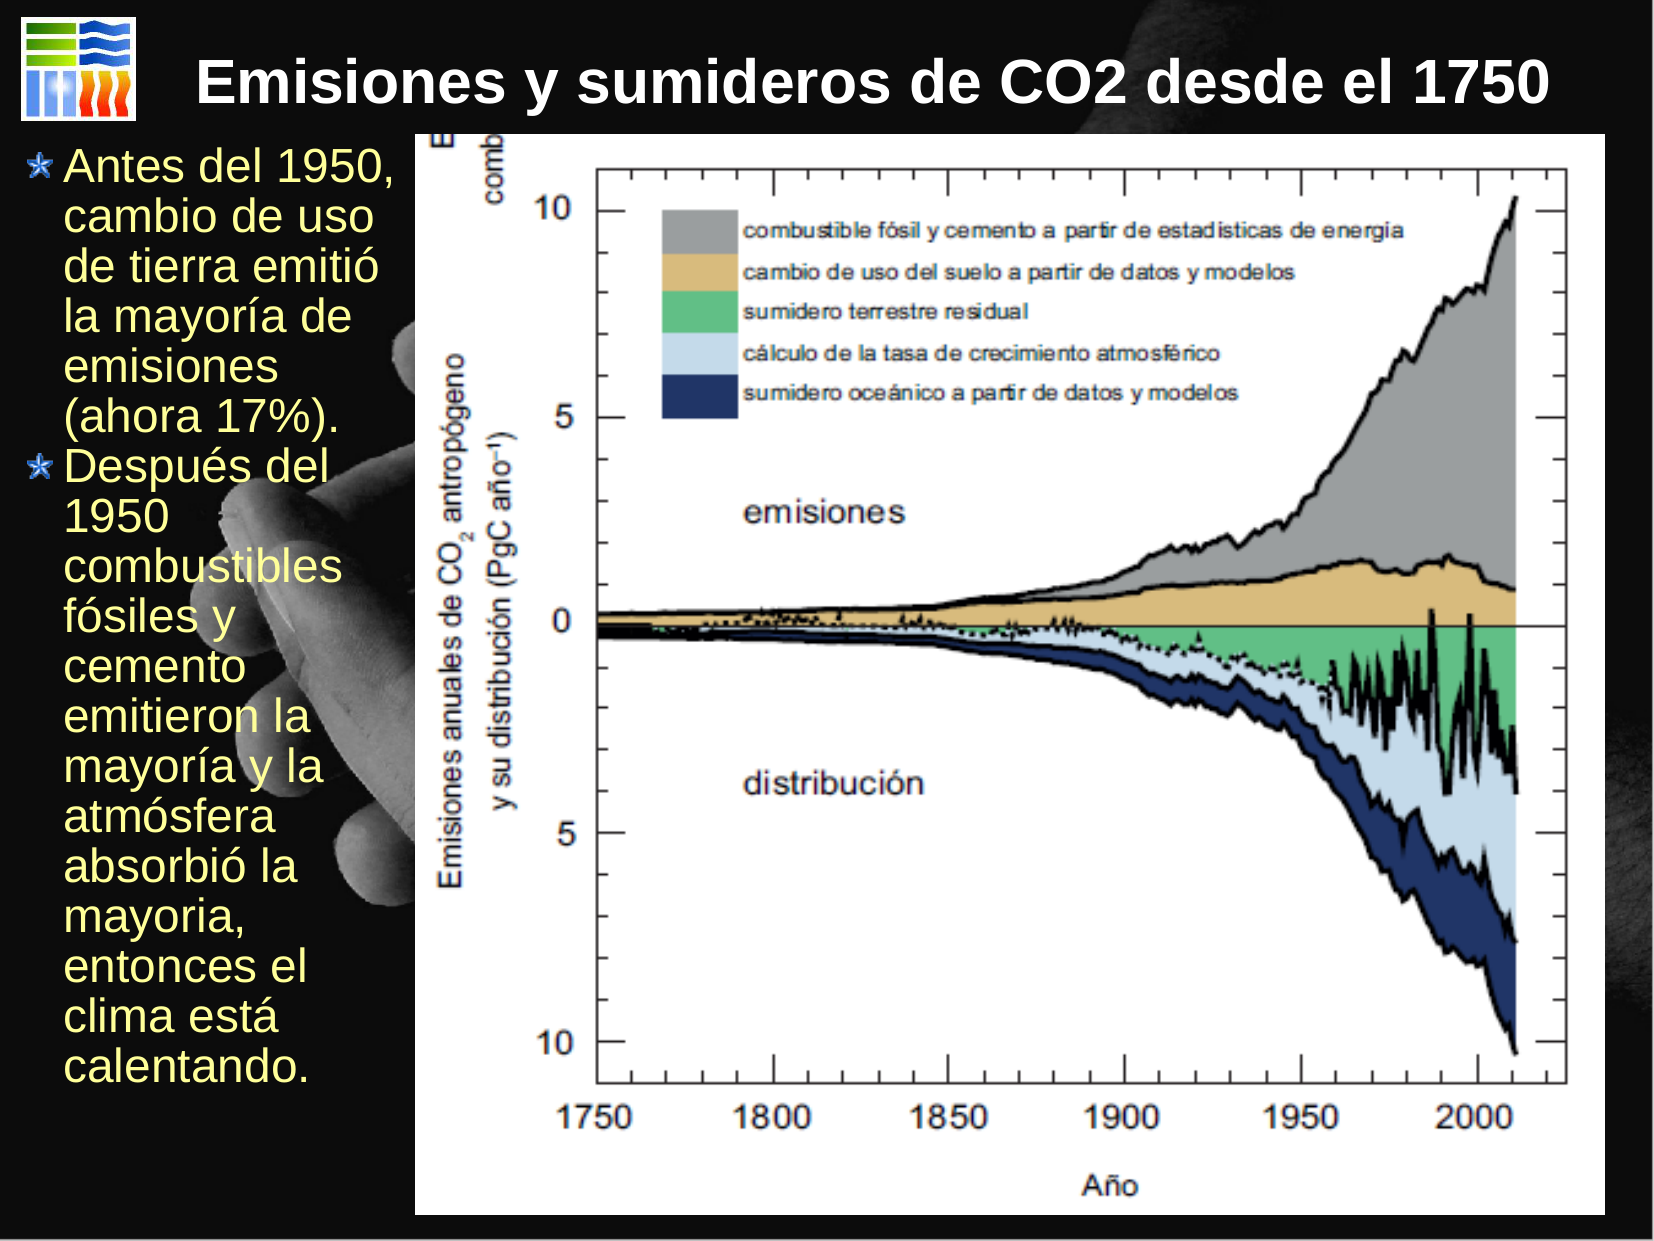

# Emisiones y sumideros de CO2 desde el 1750
Antes del 1950, cambio de uso de tierra emitió la mayoría de emisiones (ahora 17%).
Después del 1950 combustibles fósiles y cemento emitieron la mayoría y la atmósfera absorbió la mayoria, entonces el clima está calentando.